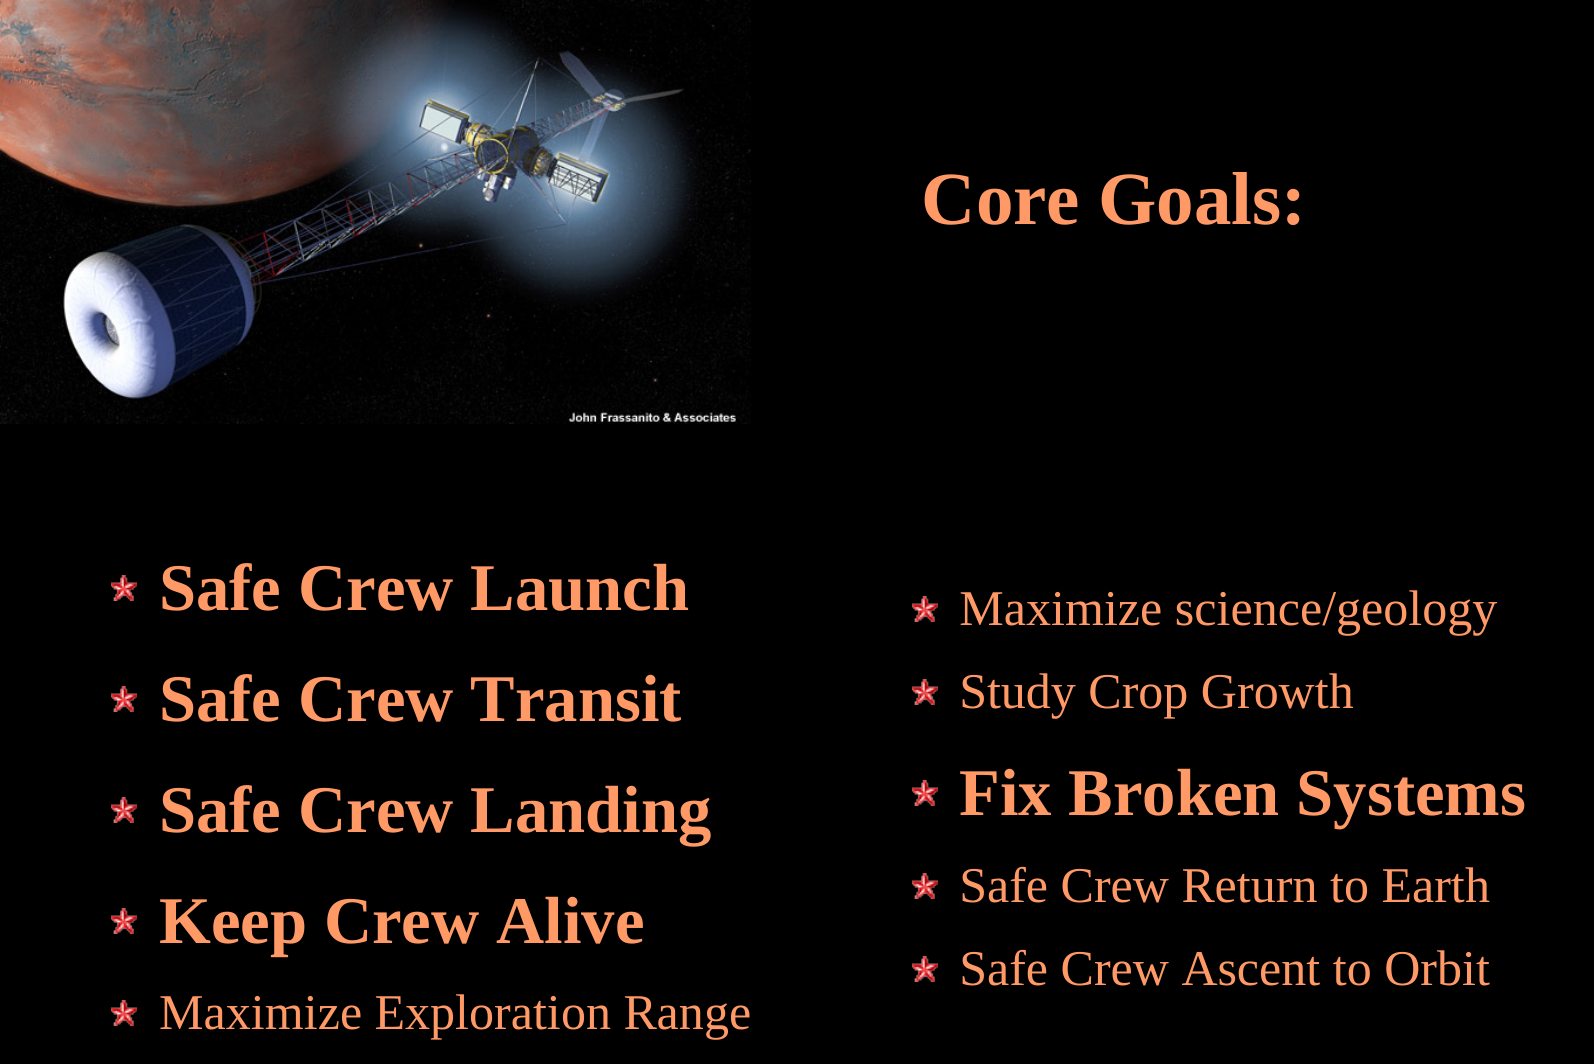

Core Goals:
Safe Crew Launch
Safe Crew Transit
Safe Crew Landing
Keep Crew Alive
Maximize Exploration Range
Maximize science/geology
Study Crop Growth
Fix Broken Systems
Safe Crew Return to Earth
Safe Crew Ascent to Orbit